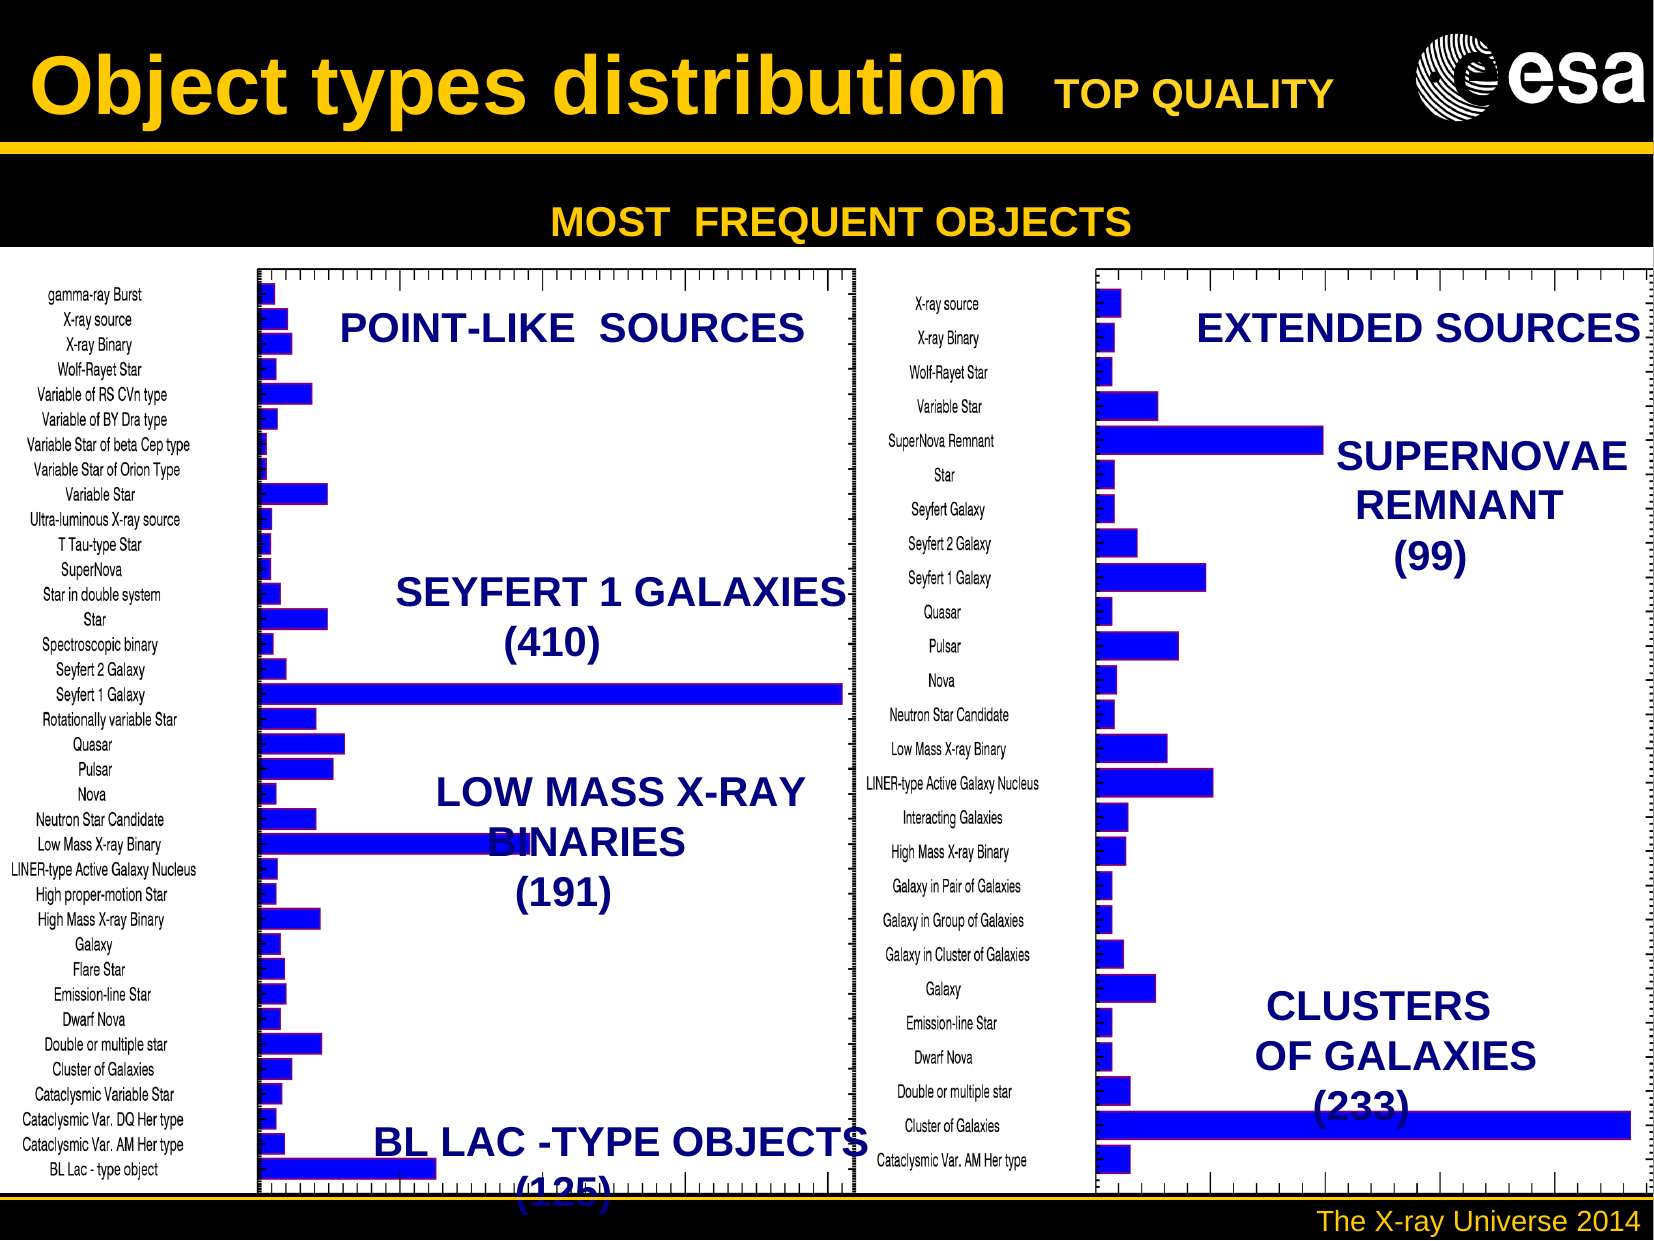

# Object types distribution
TOP QUALITY
 MOST FREQUENT OBJECTS
 POINT-LIKE SOURCES EXTENDED SOURCES
SEYFERT 1 GALAXIES
(410)
LOW MASS X-RAY
BINARIES
(191)
BL LAC -TYPE OBJECTS
(125)
SUPERNOVAE
REMNANT
(99)
CLUSTERS
OF GALAXIES
(233)
The X-ray Universe 2014